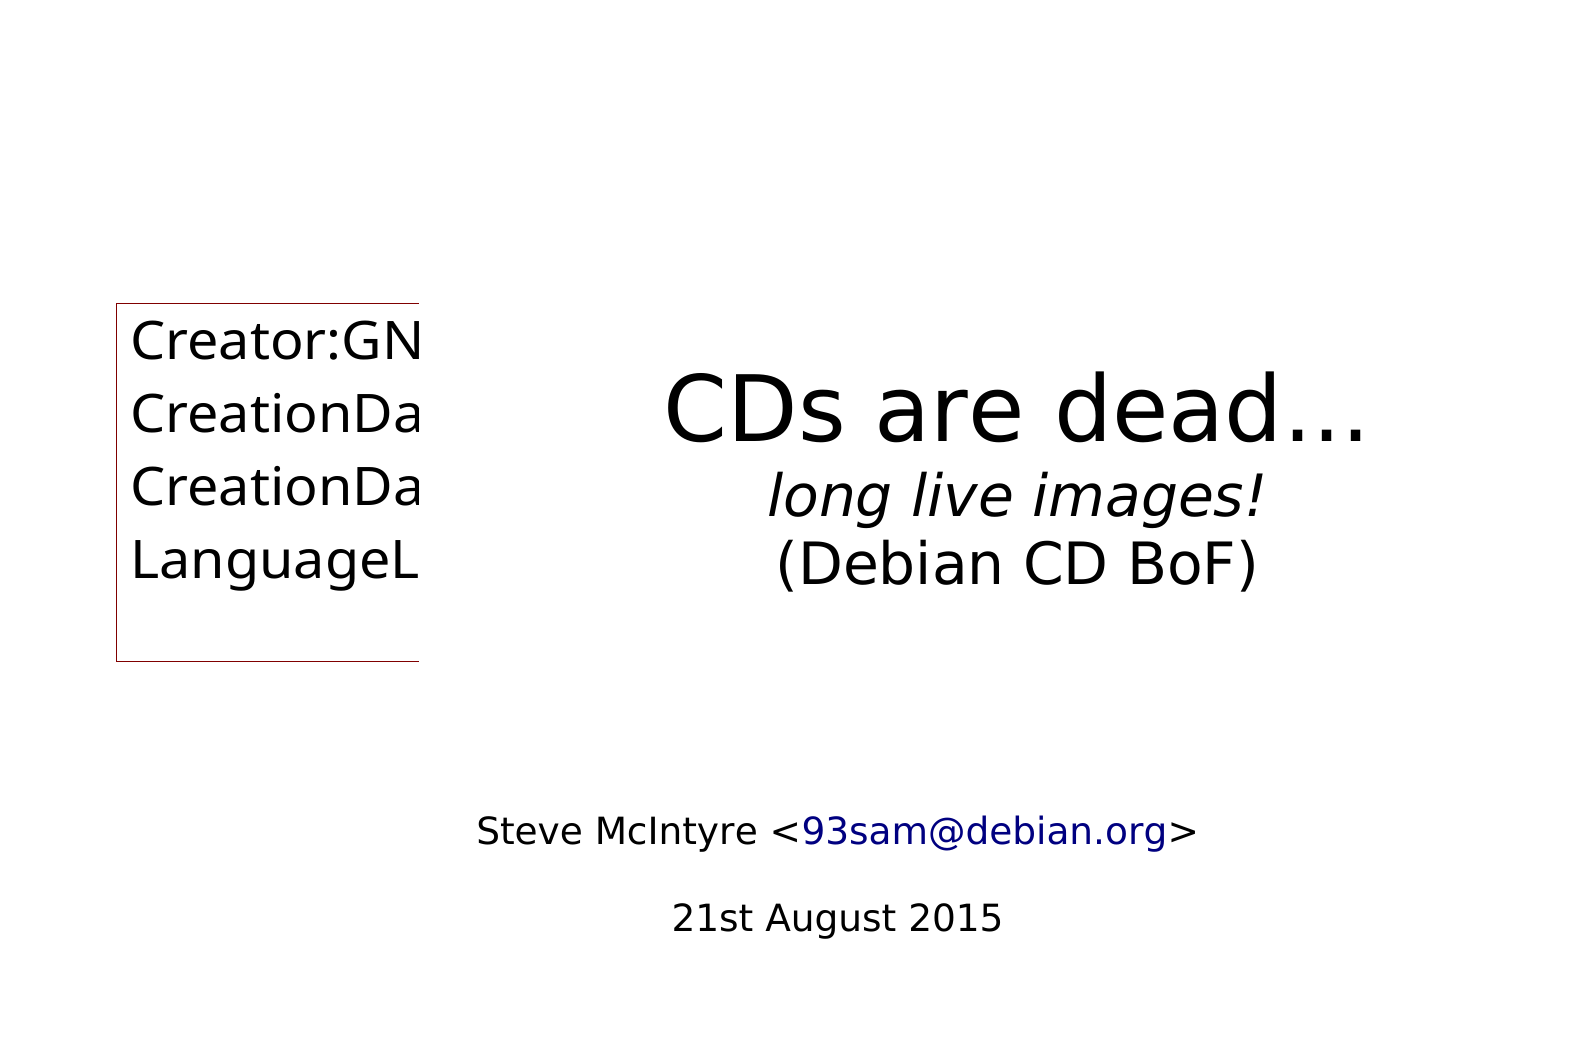

# CDs are dead... long live images! (Debian CD BoF)
Steve McIntyre <93sam@debian.org>
21st August 2015
1